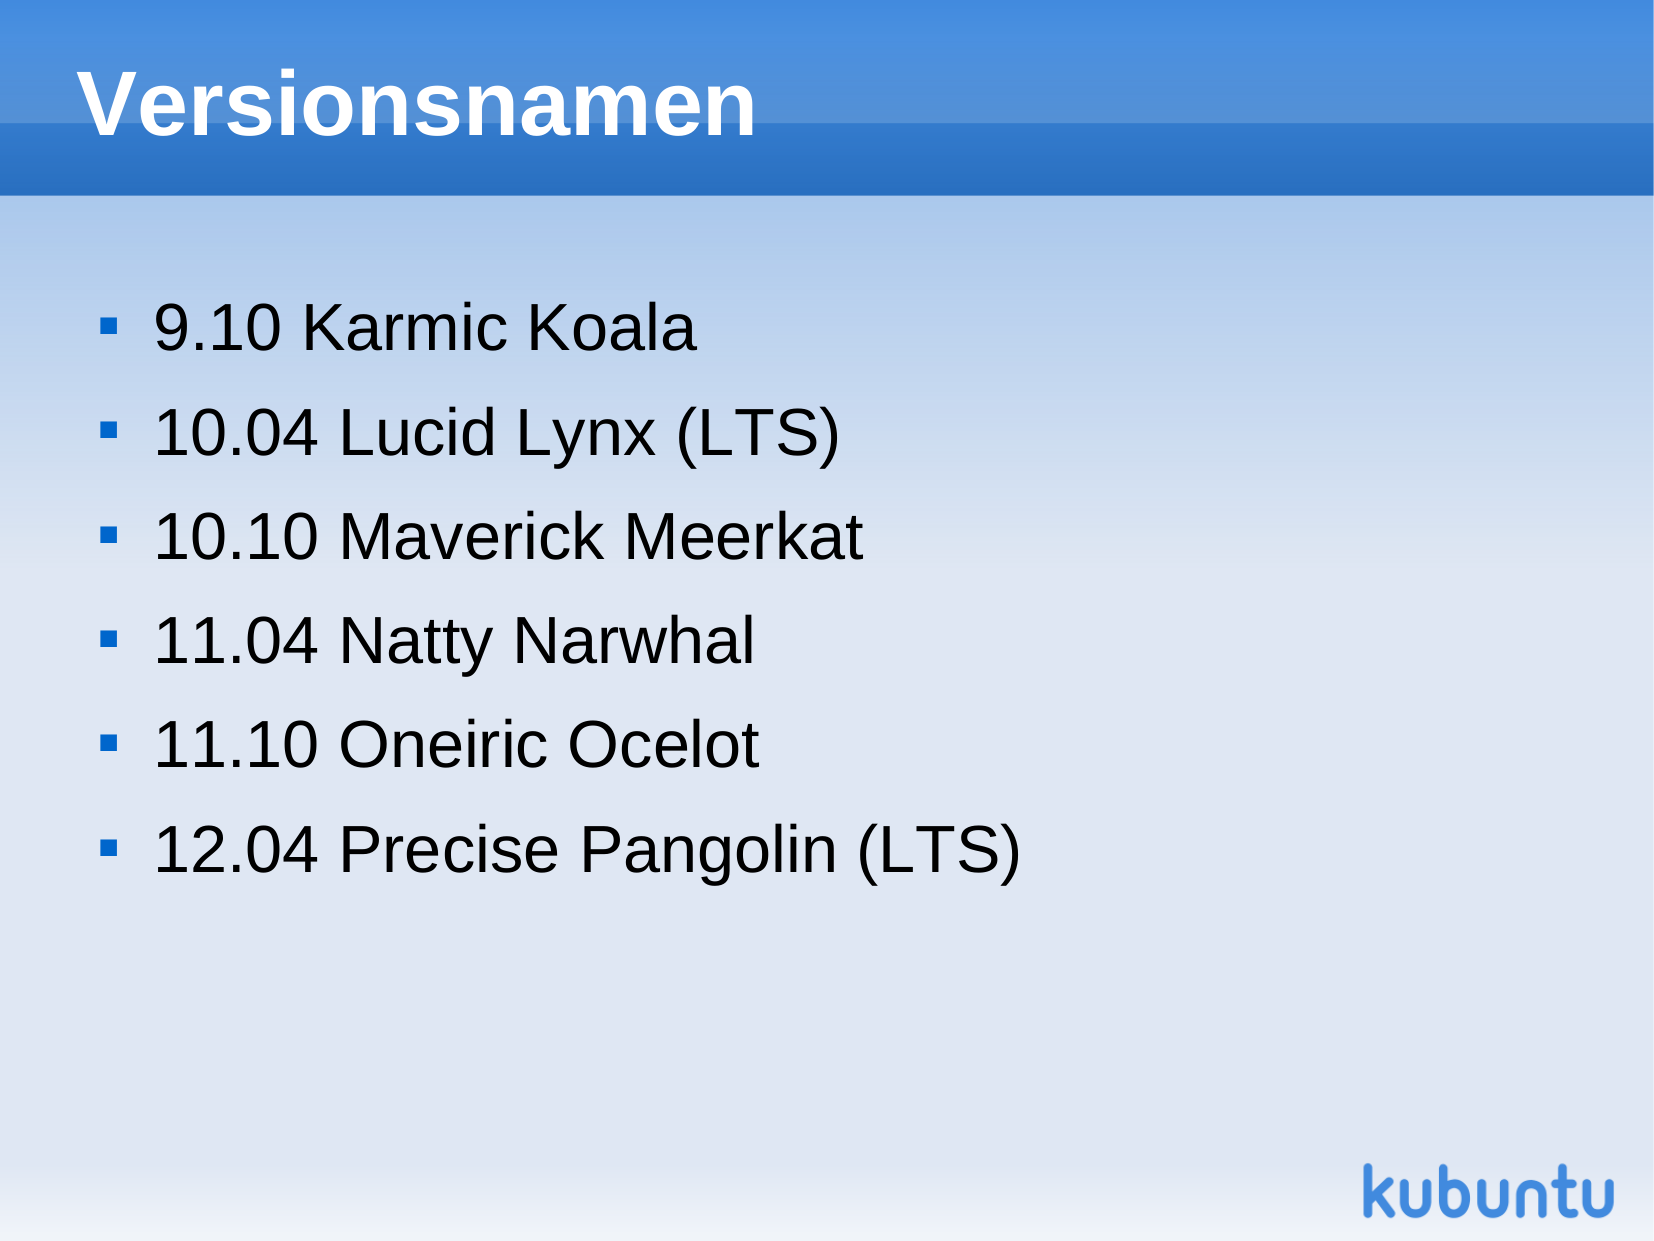

# Versionsnamen
9.10 Karmic Koala
10.04 Lucid Lynx (LTS)
10.10 Maverick Meerkat
11.04 Natty Narwhal
11.10 Oneiric Ocelot
12.04 Precise Pangolin (LTS)